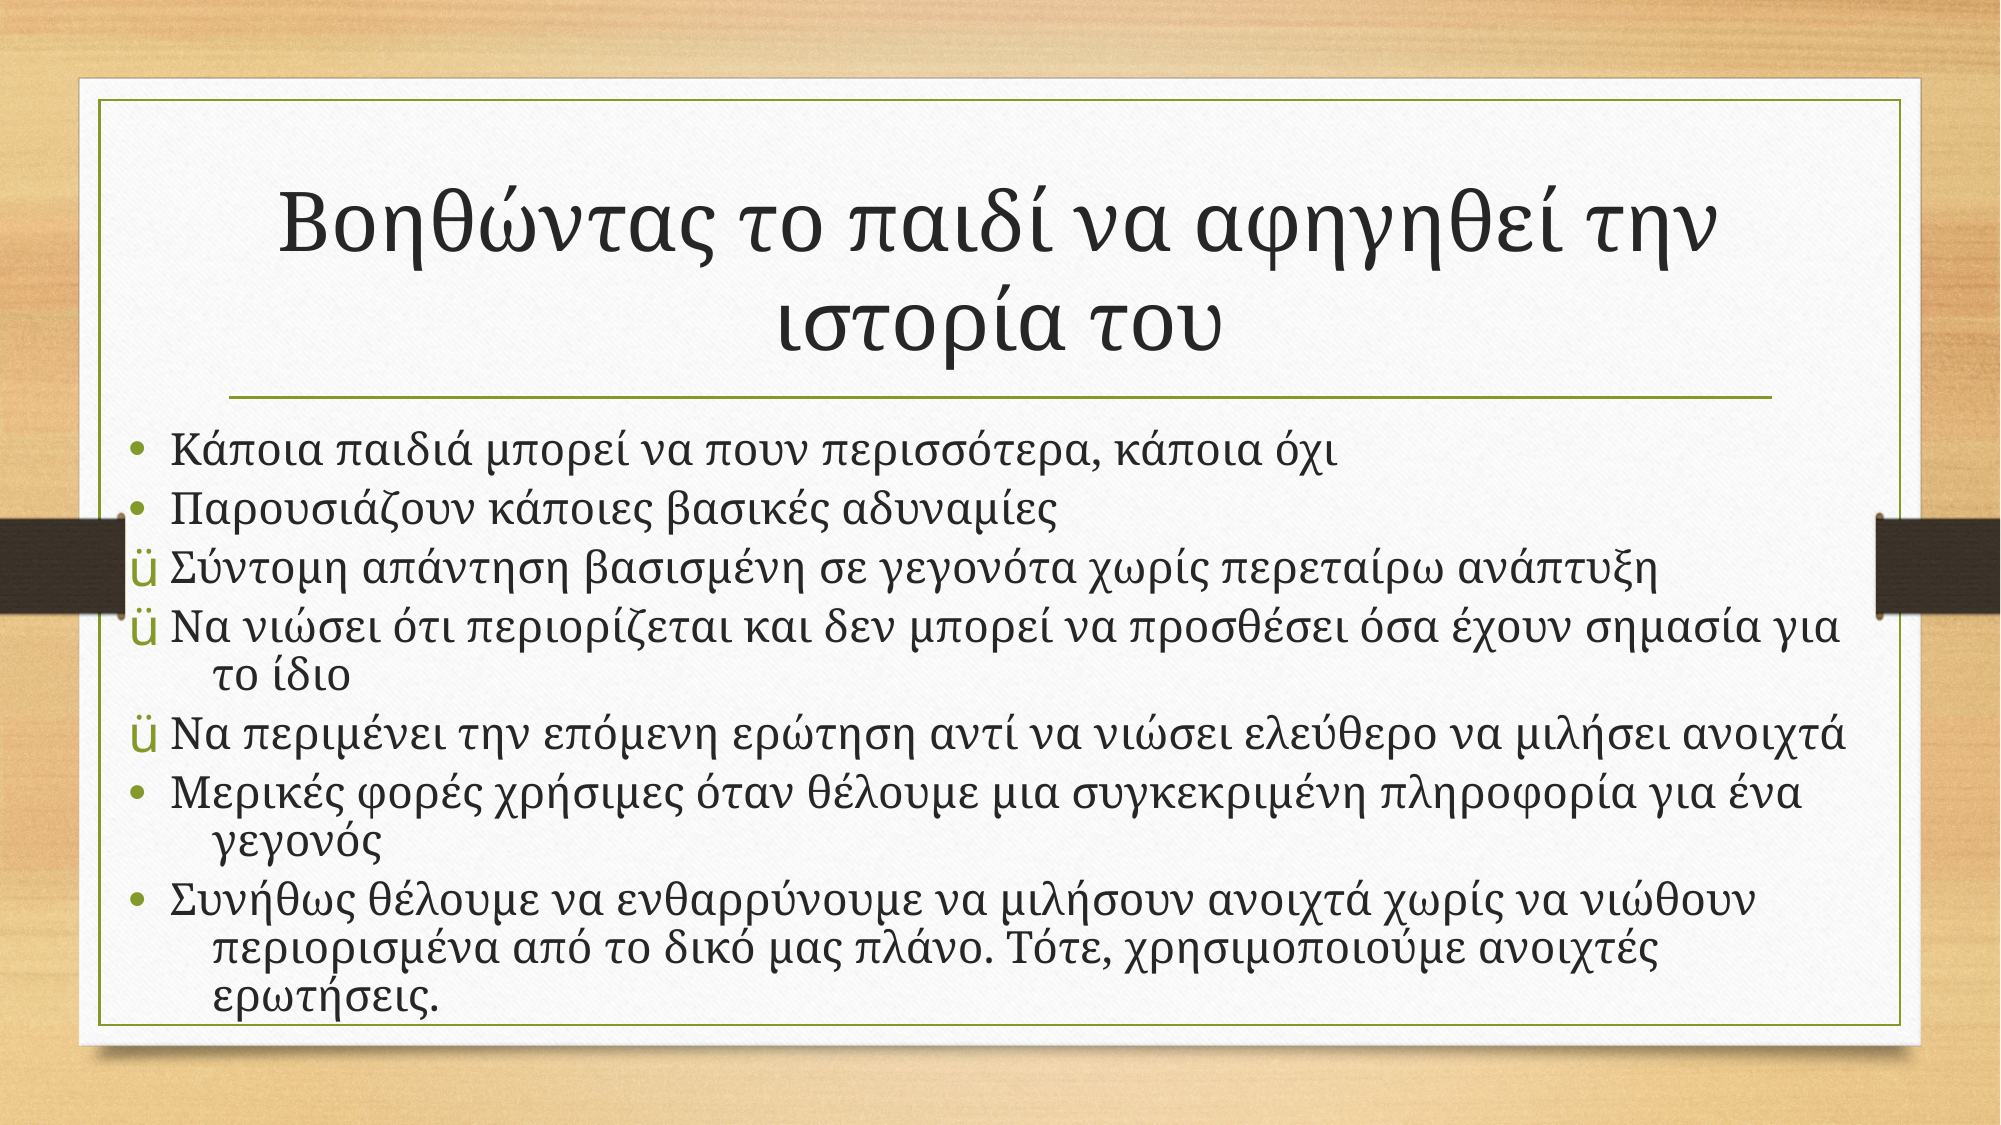

# Βοηθώντας το παιδί να αφηγηθεί την ιστορία του
Κάποια παιδιά μπορεί να πουν περισσότερα, κάποια όχι
Παρουσιάζουν κάποιες βασικές αδυναμίες
Σύντομη απάντηση βασισμένη σε γεγονότα χωρίς περεταίρω ανάπτυξη
Να νιώσει ότι περιορίζεται και δεν μπορεί να προσθέσει όσα έχουν σημασία για το ίδιο
Να περιμένει την επόμενη ερώτηση αντί να νιώσει ελεύθερο να μιλήσει ανοιχτά
Μερικές φορές χρήσιμες όταν θέλουμε μια συγκεκριμένη πληροφορία για ένα γεγονός
Συνήθως θέλουμε να ενθαρρύνουμε να μιλήσουν ανοιχτά χωρίς να νιώθουν περιορισμένα από το δικό μας πλάνο. Τότε, χρησιμοποιούμε ανοιχτές ερωτήσεις.